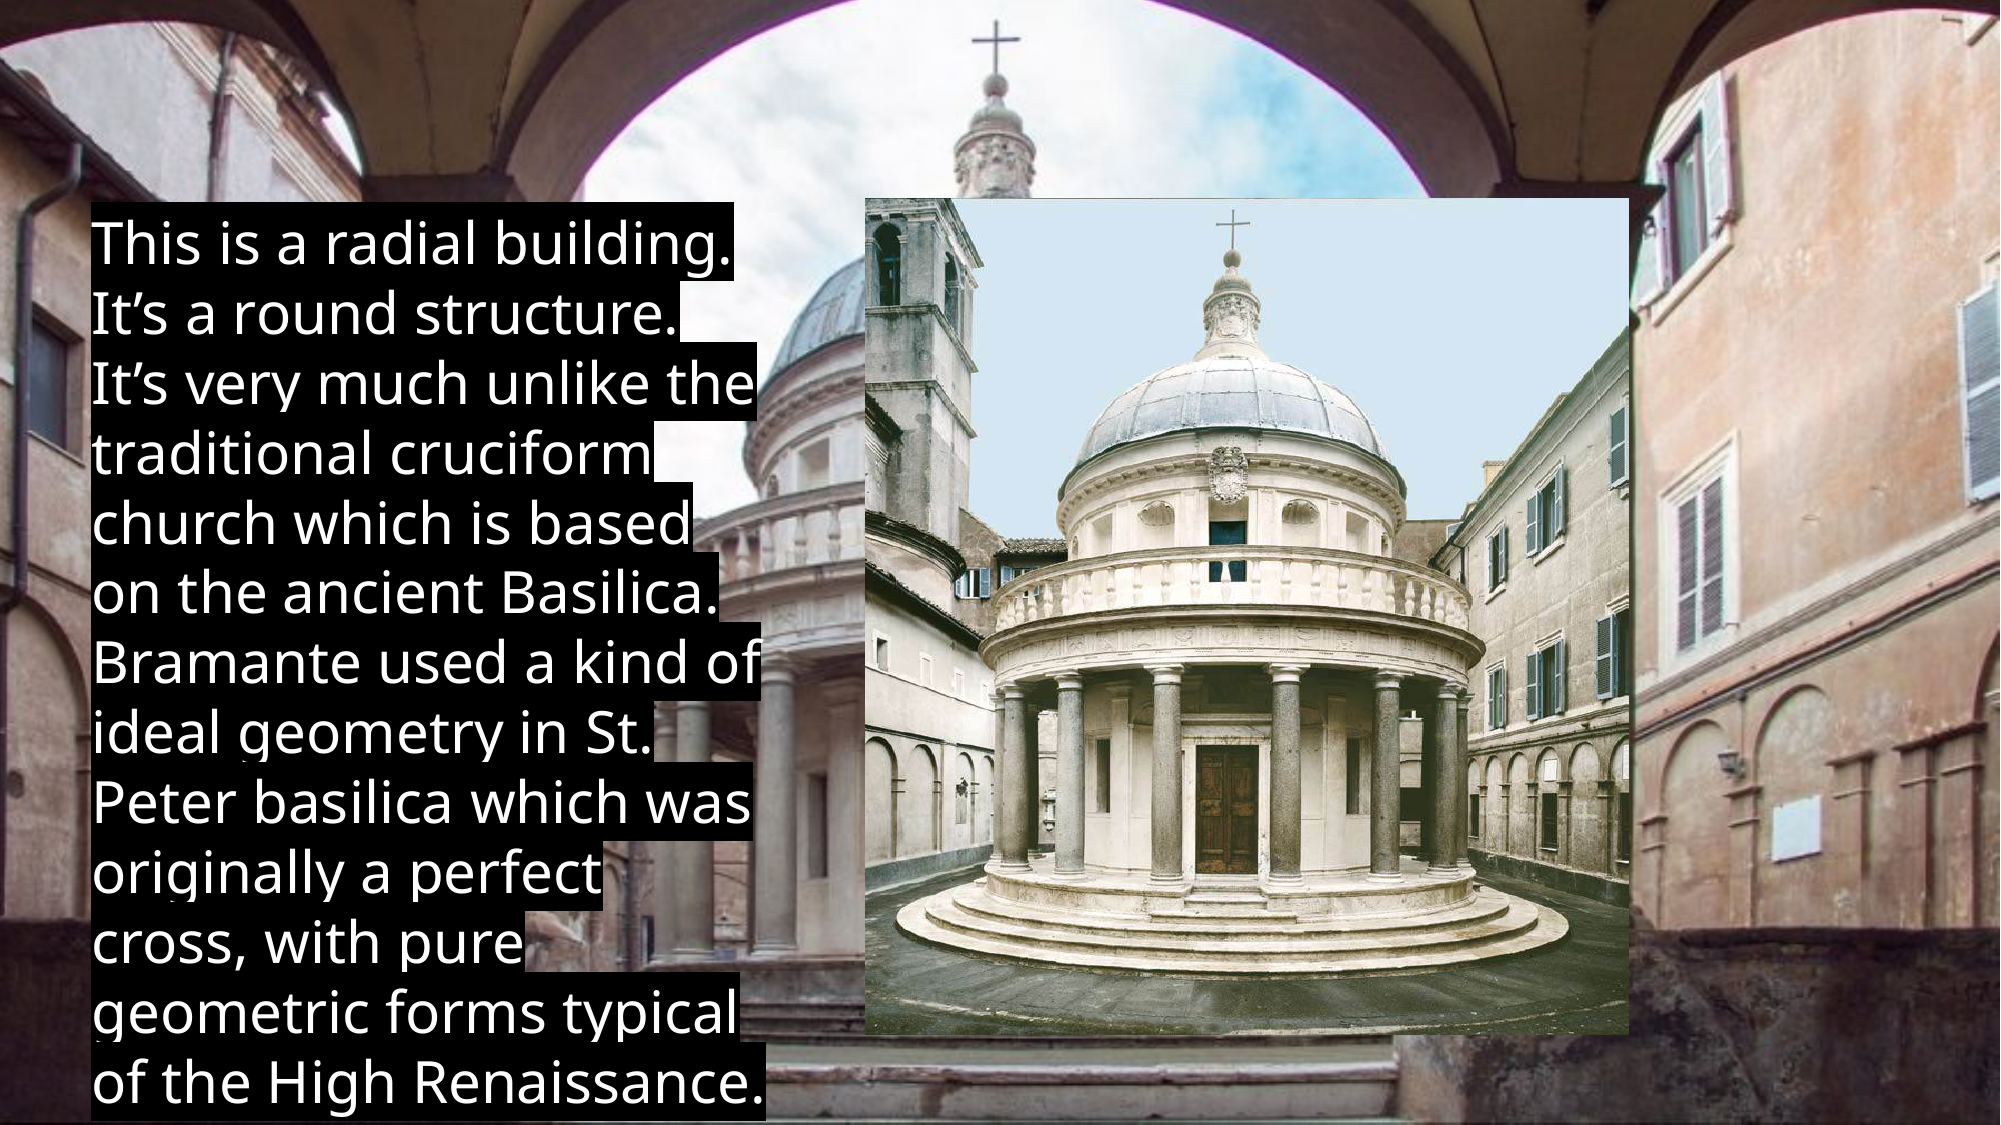

#
This is a radial building. It’s a round structure. It’s very much unlike the traditional cruciform church which is based on the ancient Basilica. Bramante used a kind of ideal geometry in St. Peter basilica which was originally a perfect cross, with pure geometric forms typical of the High Renaissance.